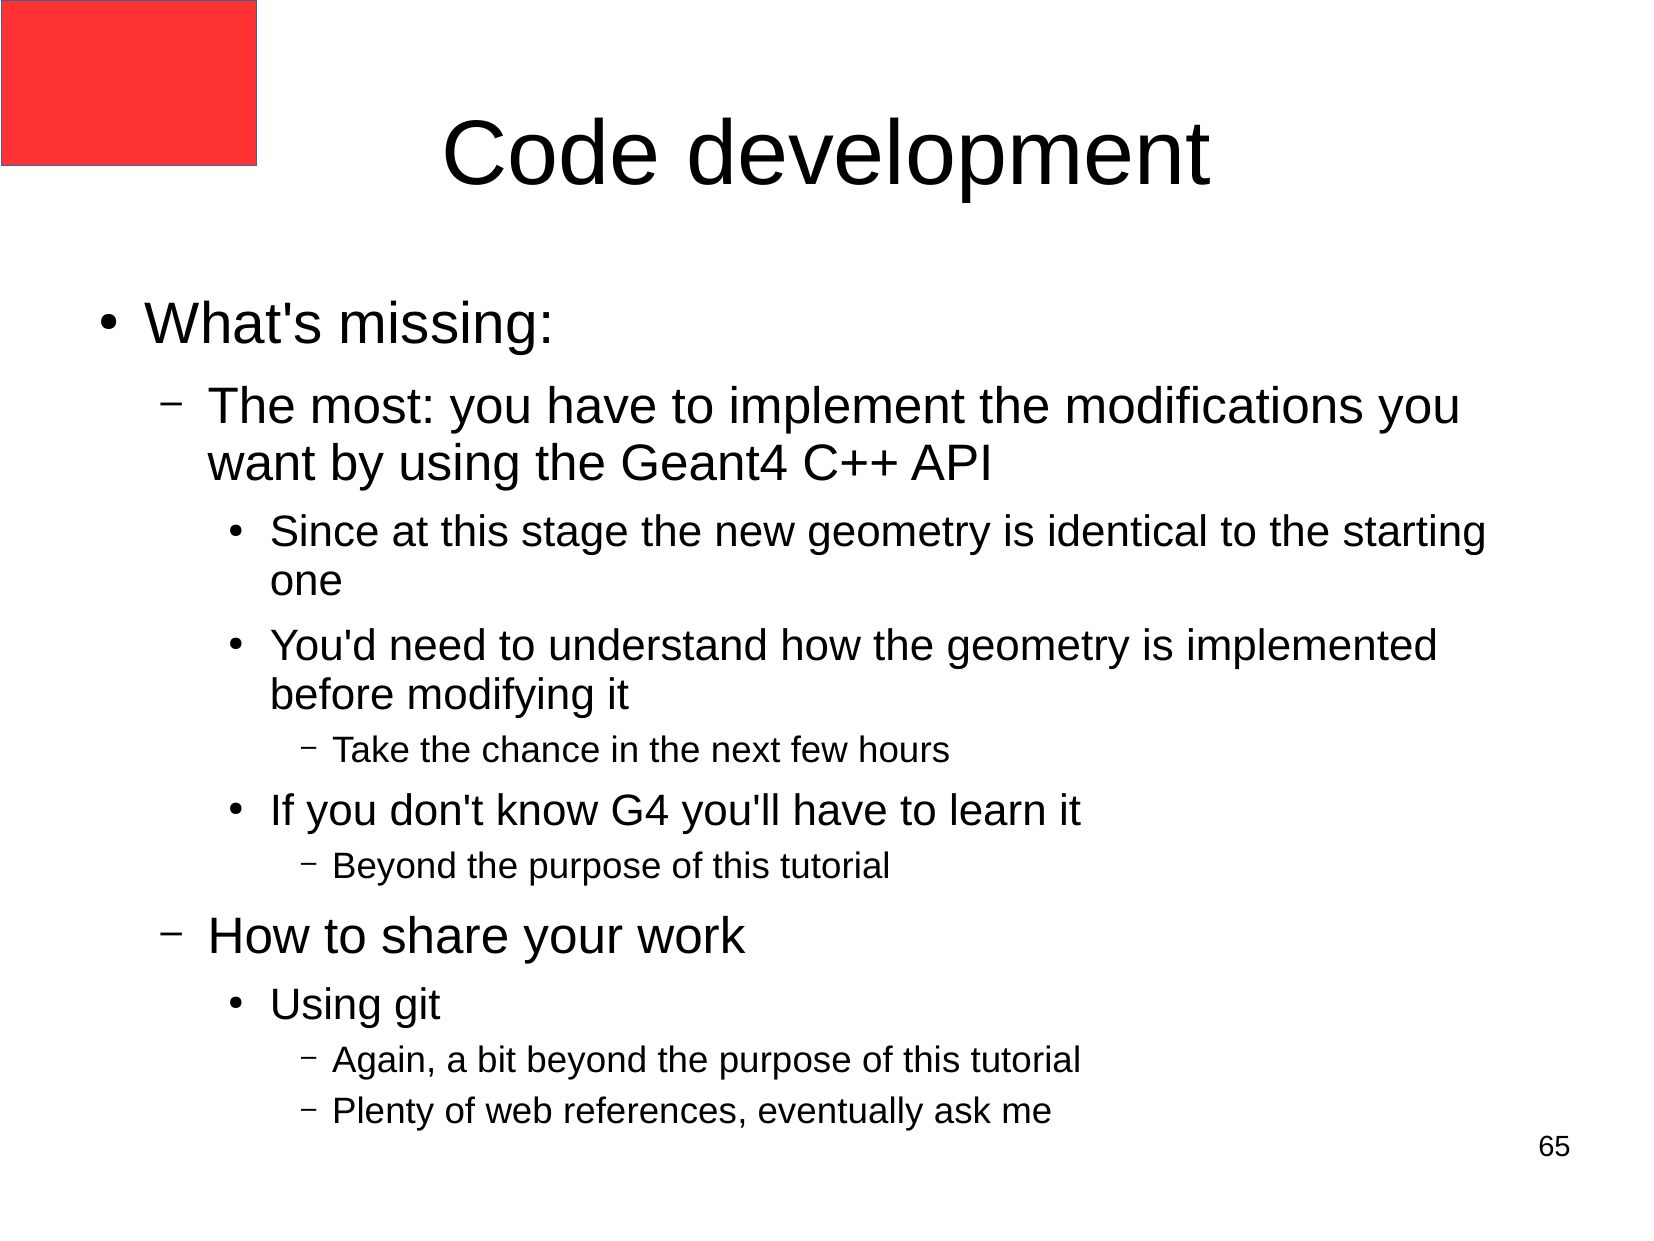

# Code development
What's missing:
The most: you have to implement the modifications you want by using the Geant4 C++ API
Since at this stage the new geometry is identical to the starting one
You'd need to understand how the geometry is implemented before modifying it
Take the chance in the next few hours
If you don't know G4 you'll have to learn it
Beyond the purpose of this tutorial
How to share your work
Using git
Again, a bit beyond the purpose of this tutorial
Plenty of web references, eventually ask me
65